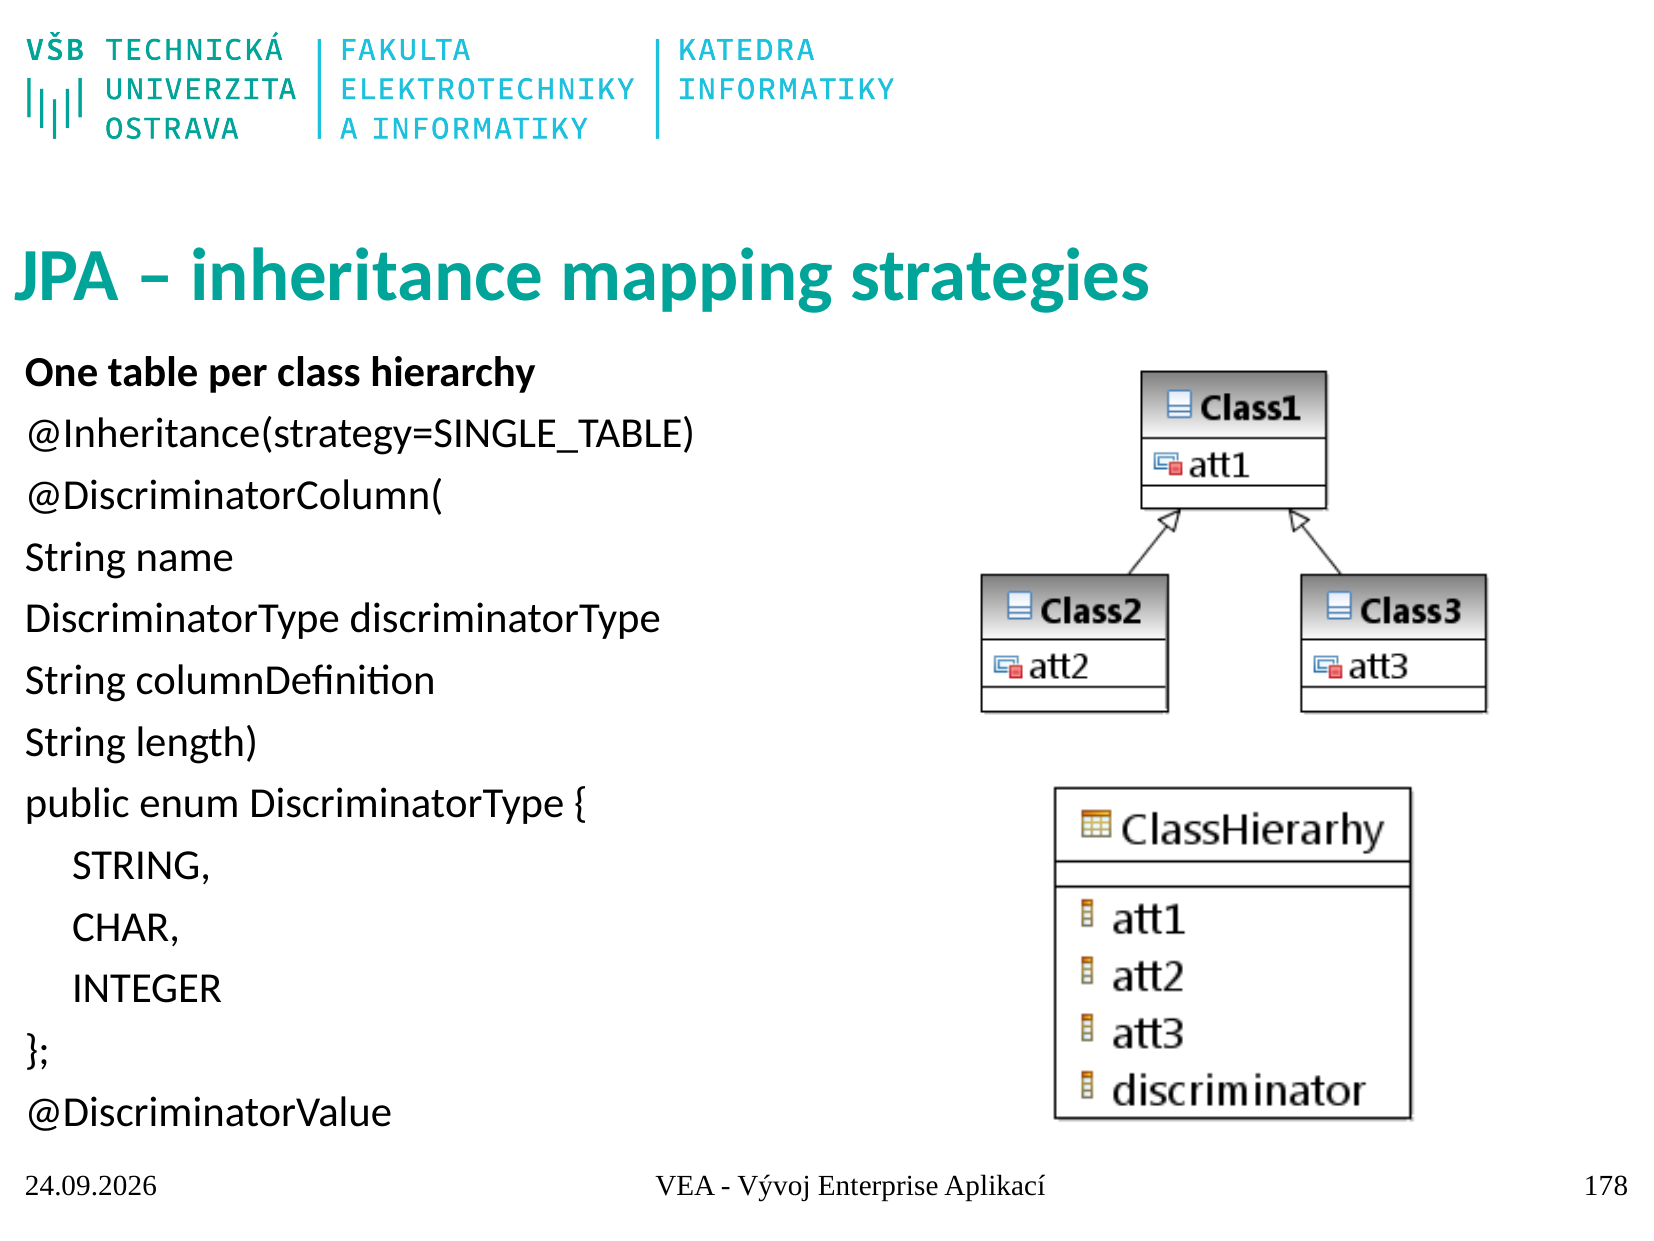

JPA – inheritance mapping strategies
# One table per class hierarchy
@Inheritance(strategy=SINGLE_TABLE)
@DiscriminatorColumn(
String name
DiscriminatorType discriminatorType
String columnDefinition
String length)
public enum DiscriminatorType {
	STRING,
	CHAR,
	INTEGER
};
@DiscriminatorValue
VEA - Vývoj Enterprise Aplikací
178